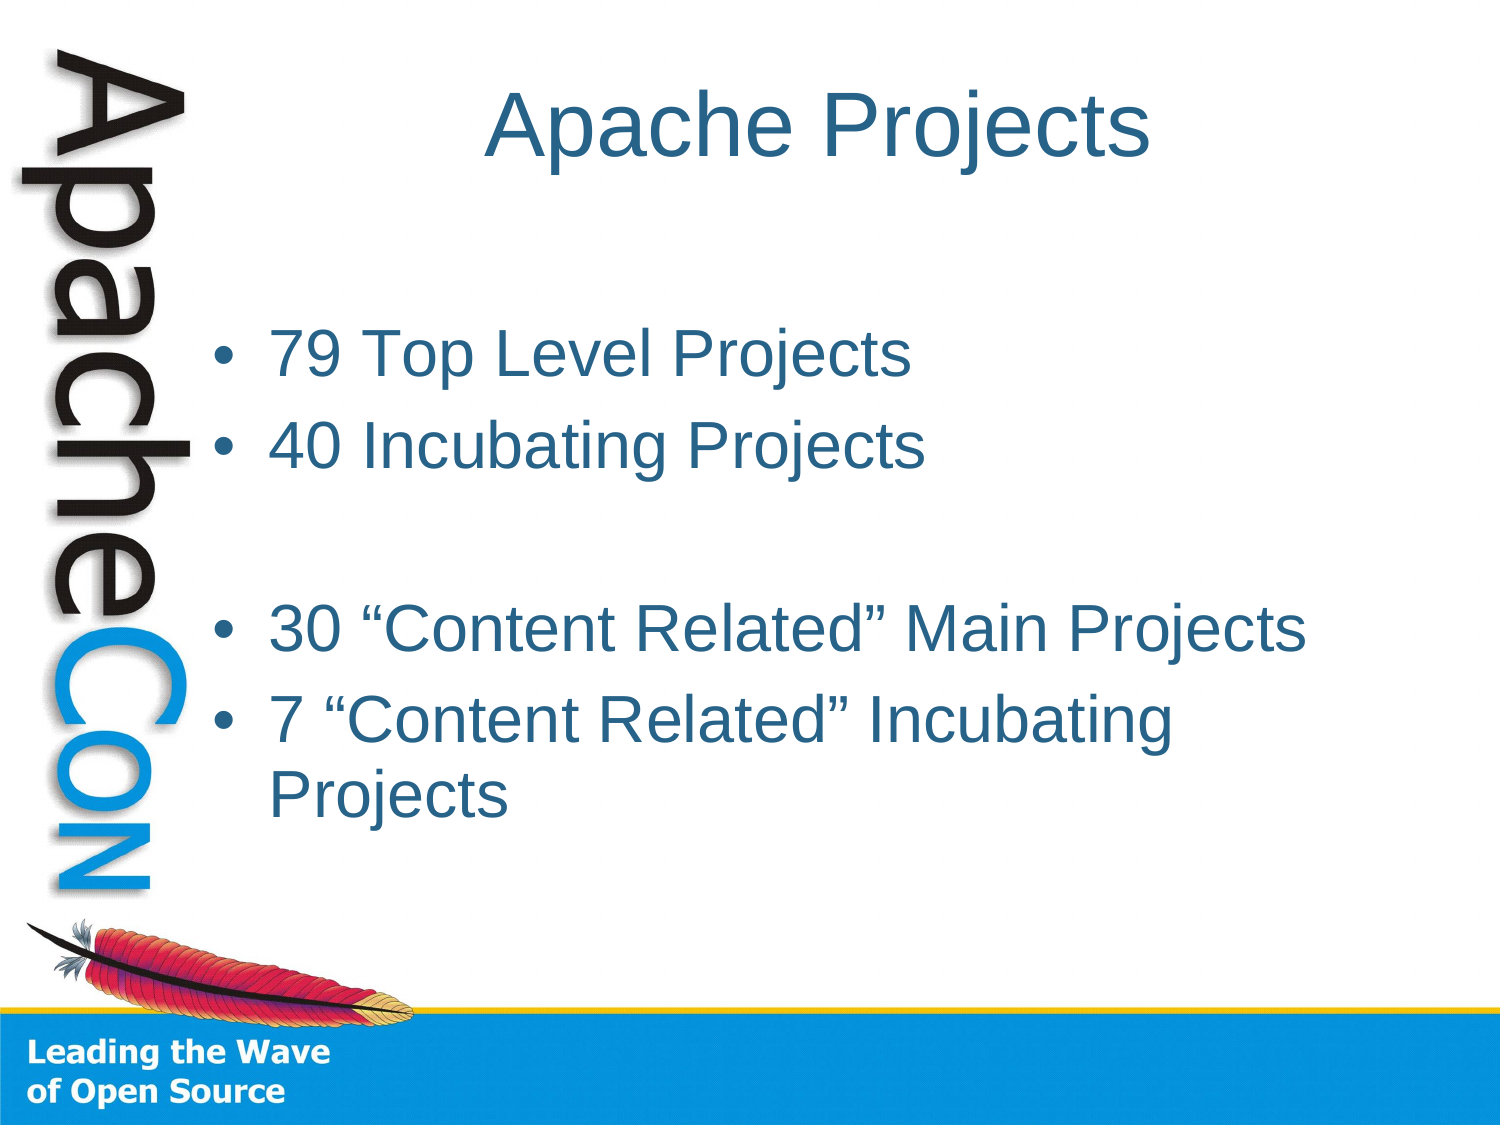

# Apache Projects
79 Top Level Projects
40 Incubating Projects
30 “Content Related” Main Projects
7 “Content Related” Incubating Projects